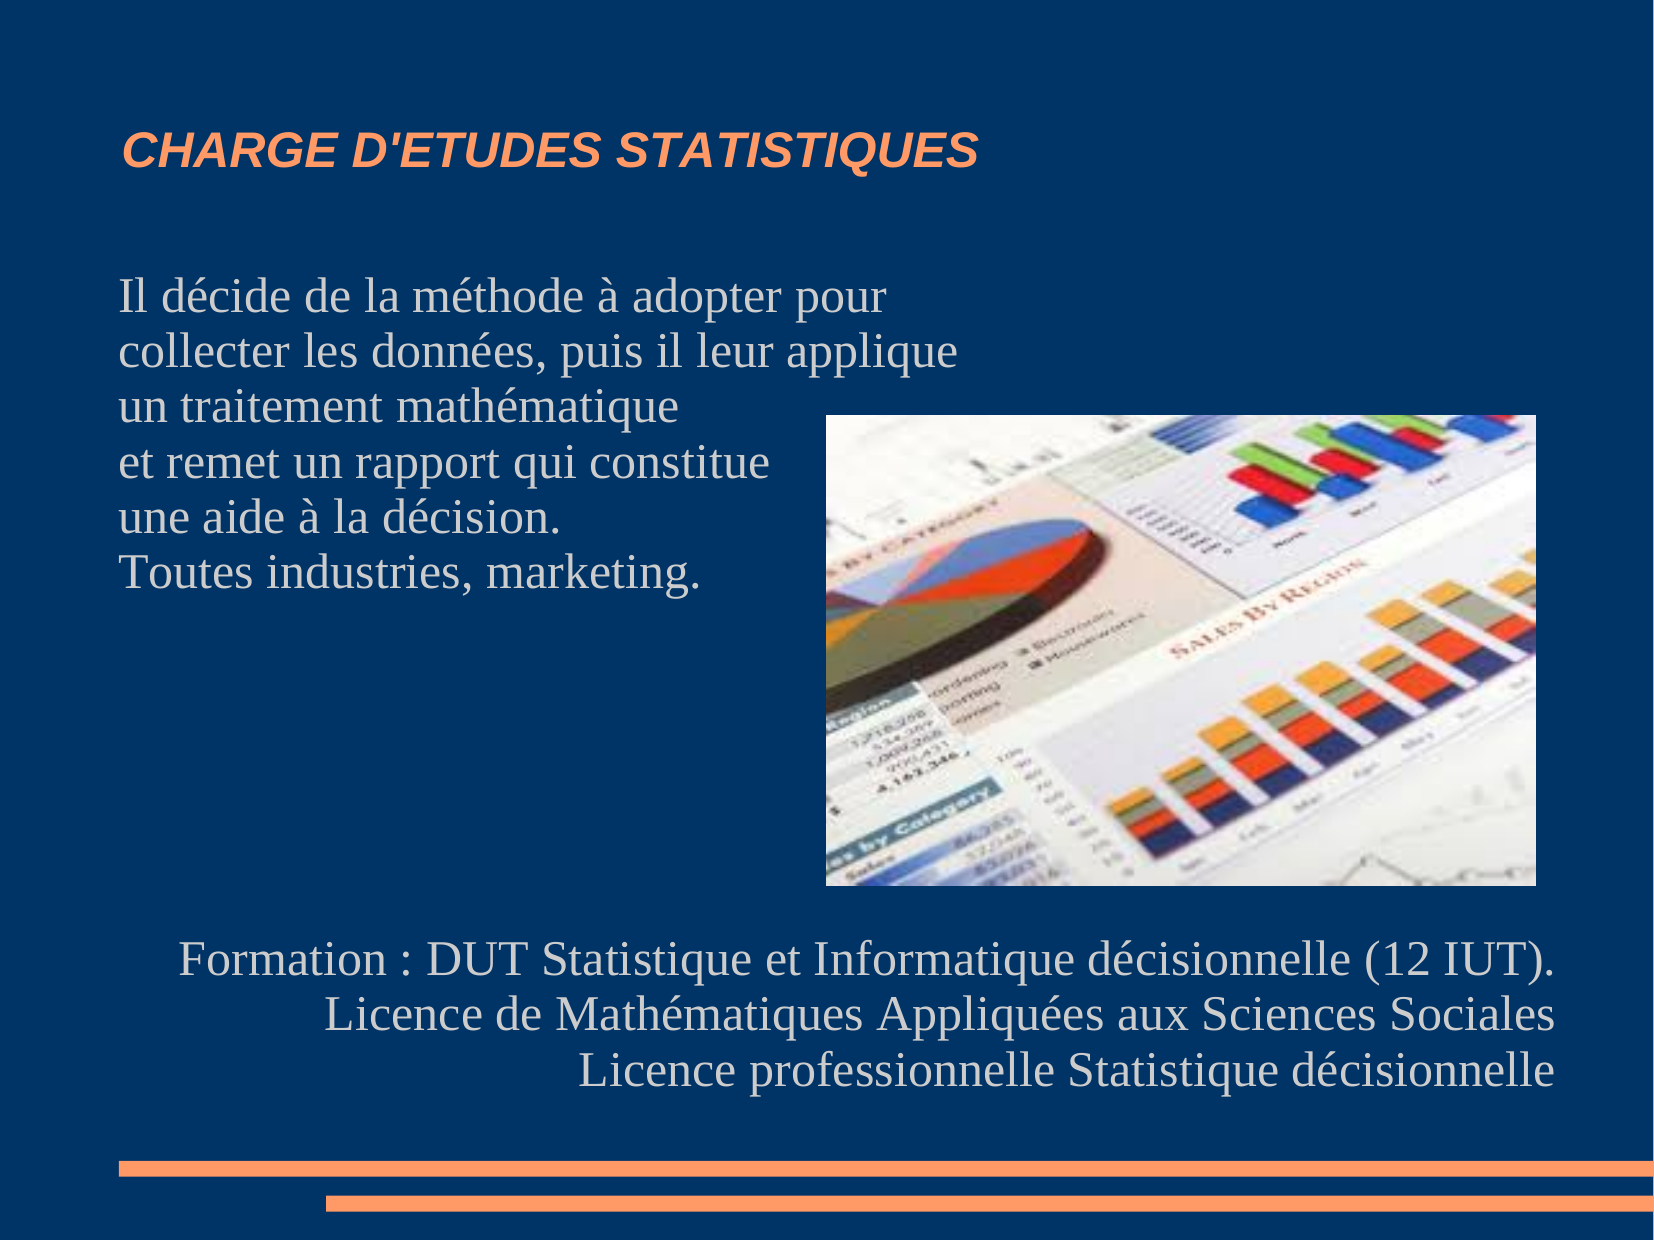

# CHARGE D'ETUDES STATISTIQUES
Il décide de la méthode à adopter pour
collecter les données, puis il leur applique
un traitement mathématique
et remet un rapport qui constitue
une aide à la décision.
Toutes industries, marketing.
Formation : DUT Statistique et Informatique décisionnelle (12 IUT).
Licence de Mathématiques Appliquées aux Sciences Sociales
Licence professionnelle Statistique décisionnelle